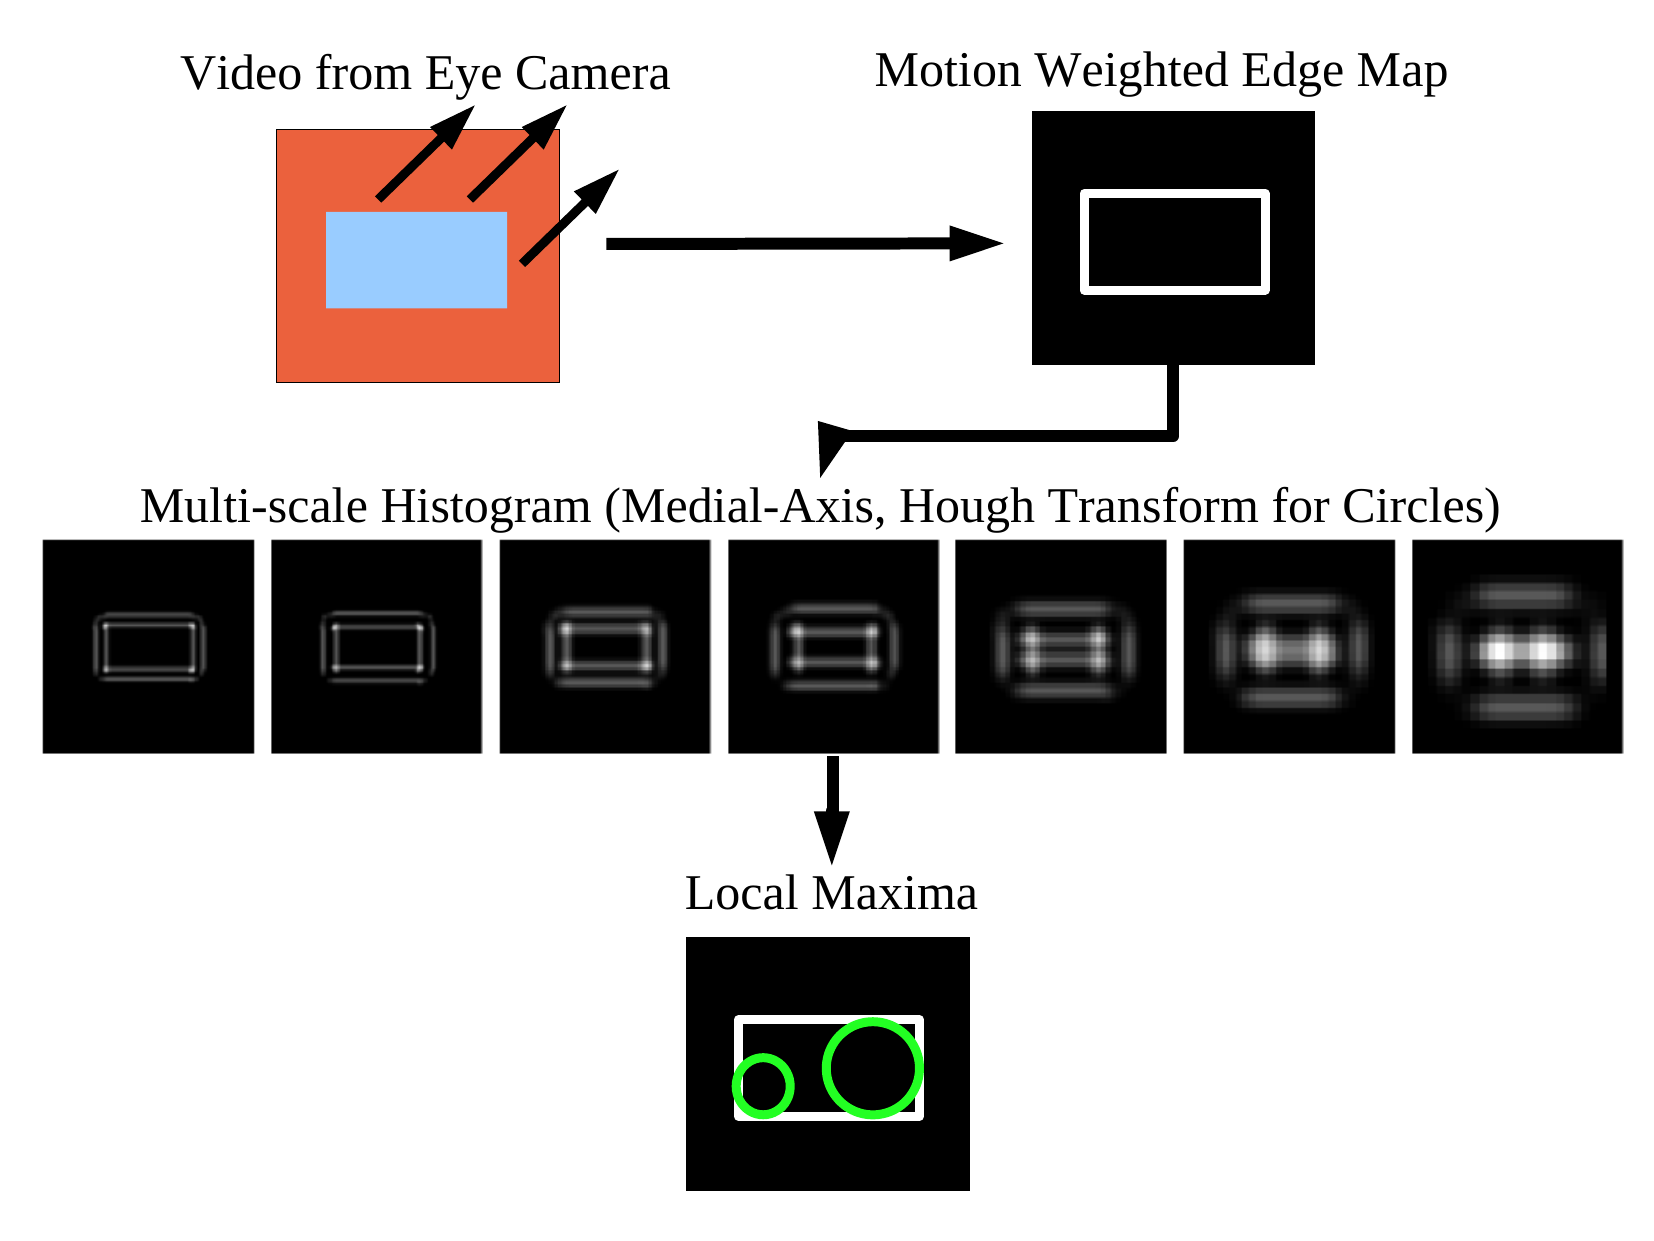

Motion Weighted Edge Map
Video from Eye Camera
Multi-scale Histogram (Medial-Axis, Hough Transform for Circles)
Local Maxima